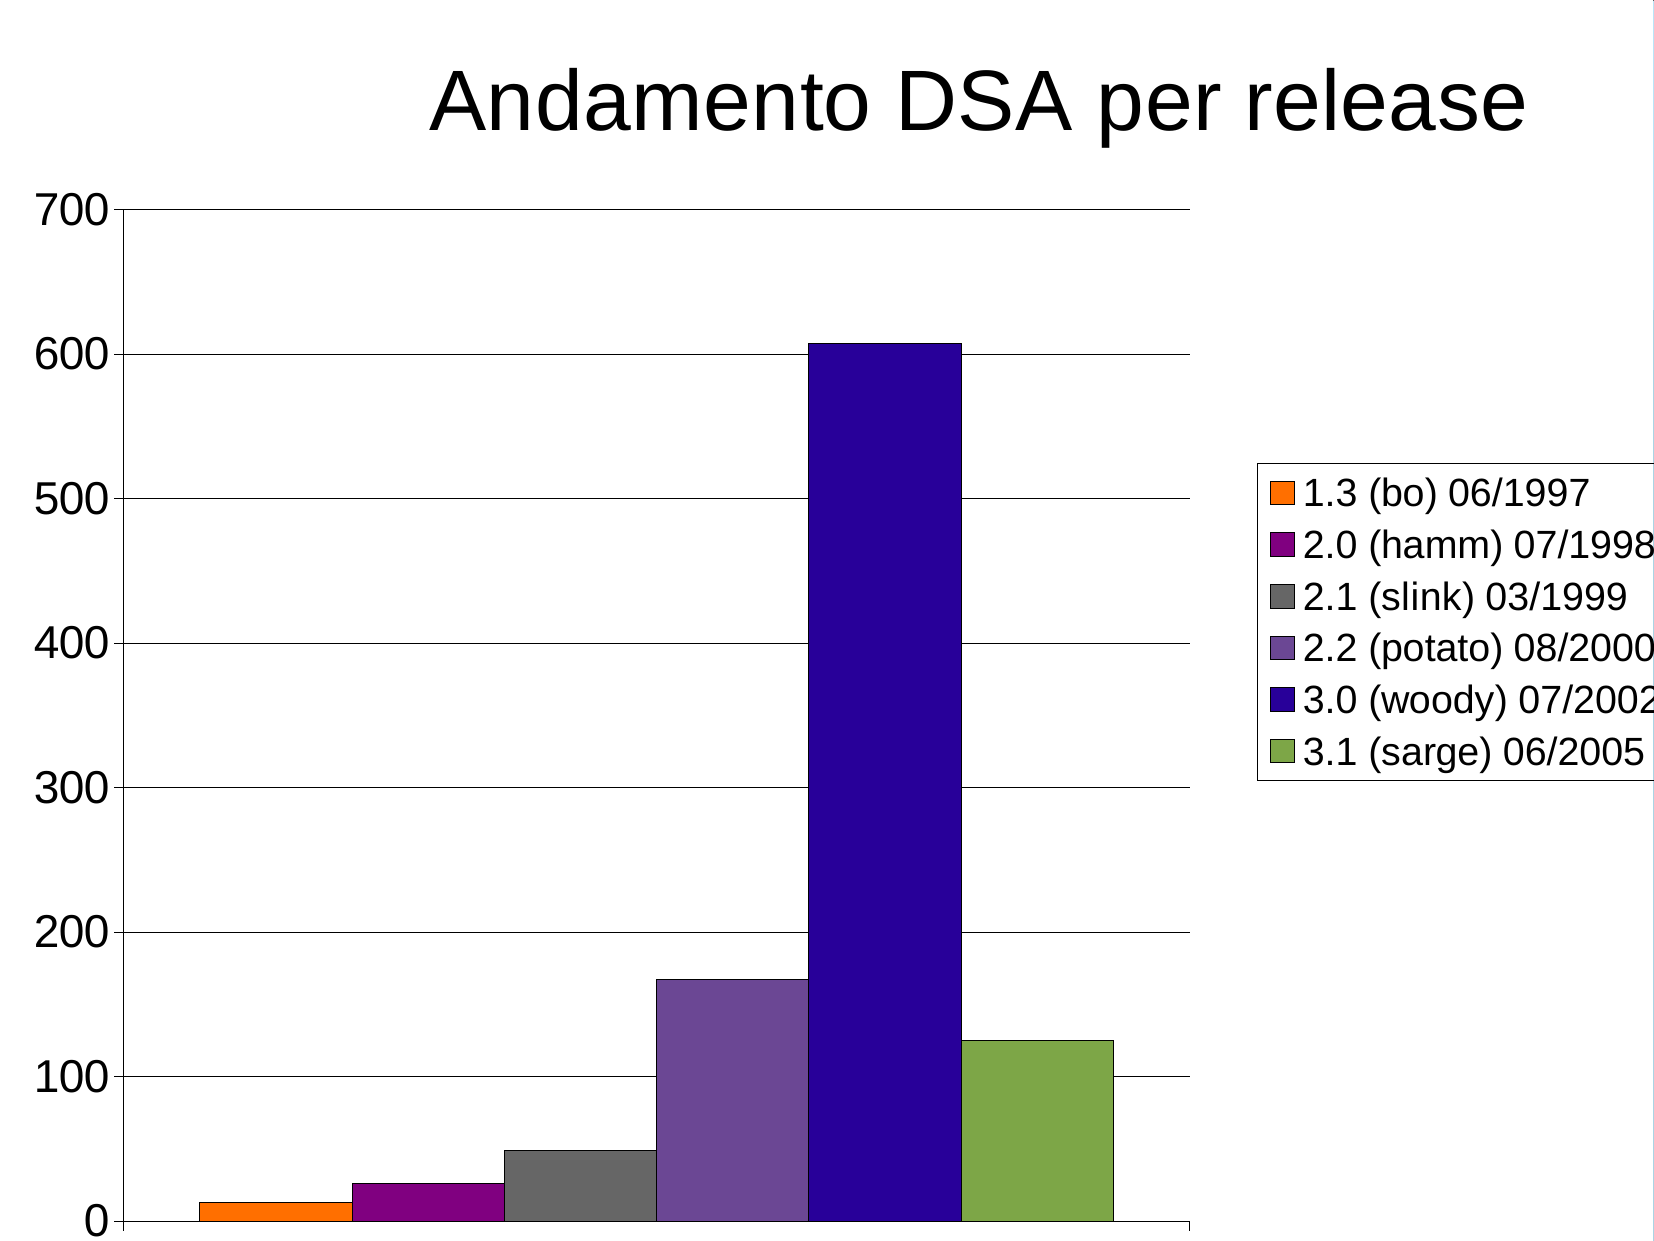

### Chart: Andamento DSA per release
| Category | 1.3 (bo) 06/1997 | 2.0 (hamm) 07/1998 | 2.1 (slink) 03/1999 | 2.2 (potato) 08/2000 | 3.0 (woody) 07/2002 | 3.1 (sarge) 06/2005 |
|---|---|---|---|---|---|---|
| Row 5 | 13.0 | 26.0 | 49.0 | 167.0 | 607.0 | 125.0 |